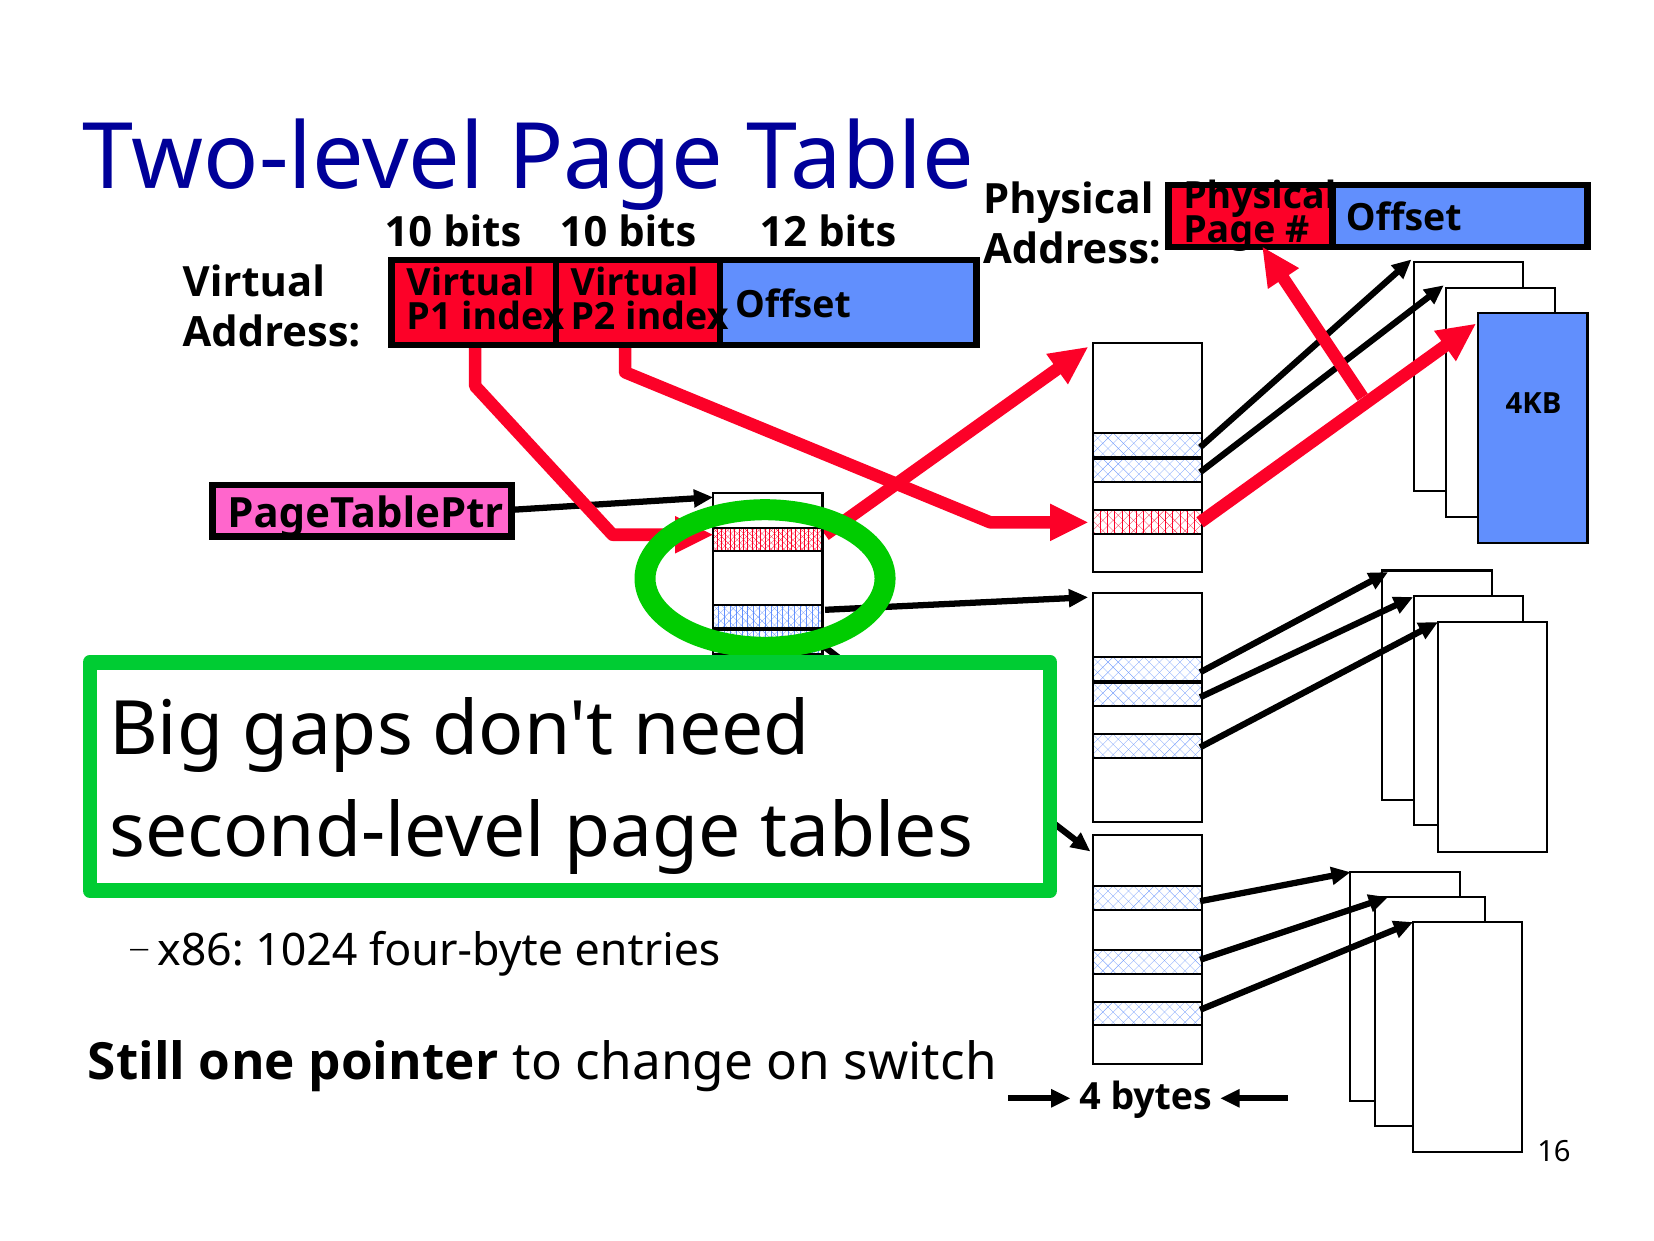

# Two-level Page Table
Physical
Address:
Physical
Page #
Offset
4KB
10 bits
10 bits
12 bits
Virtual
Address:
Virtual
P1 index
Virtual
P2 index
Offset
4 bytes
PageTablePtr
4 bytes
Big gaps don't need second-level page tables
Tree of page tables
Each has fixed size
x86: 1024 four-byte entries
Still one pointer to change on switch
16